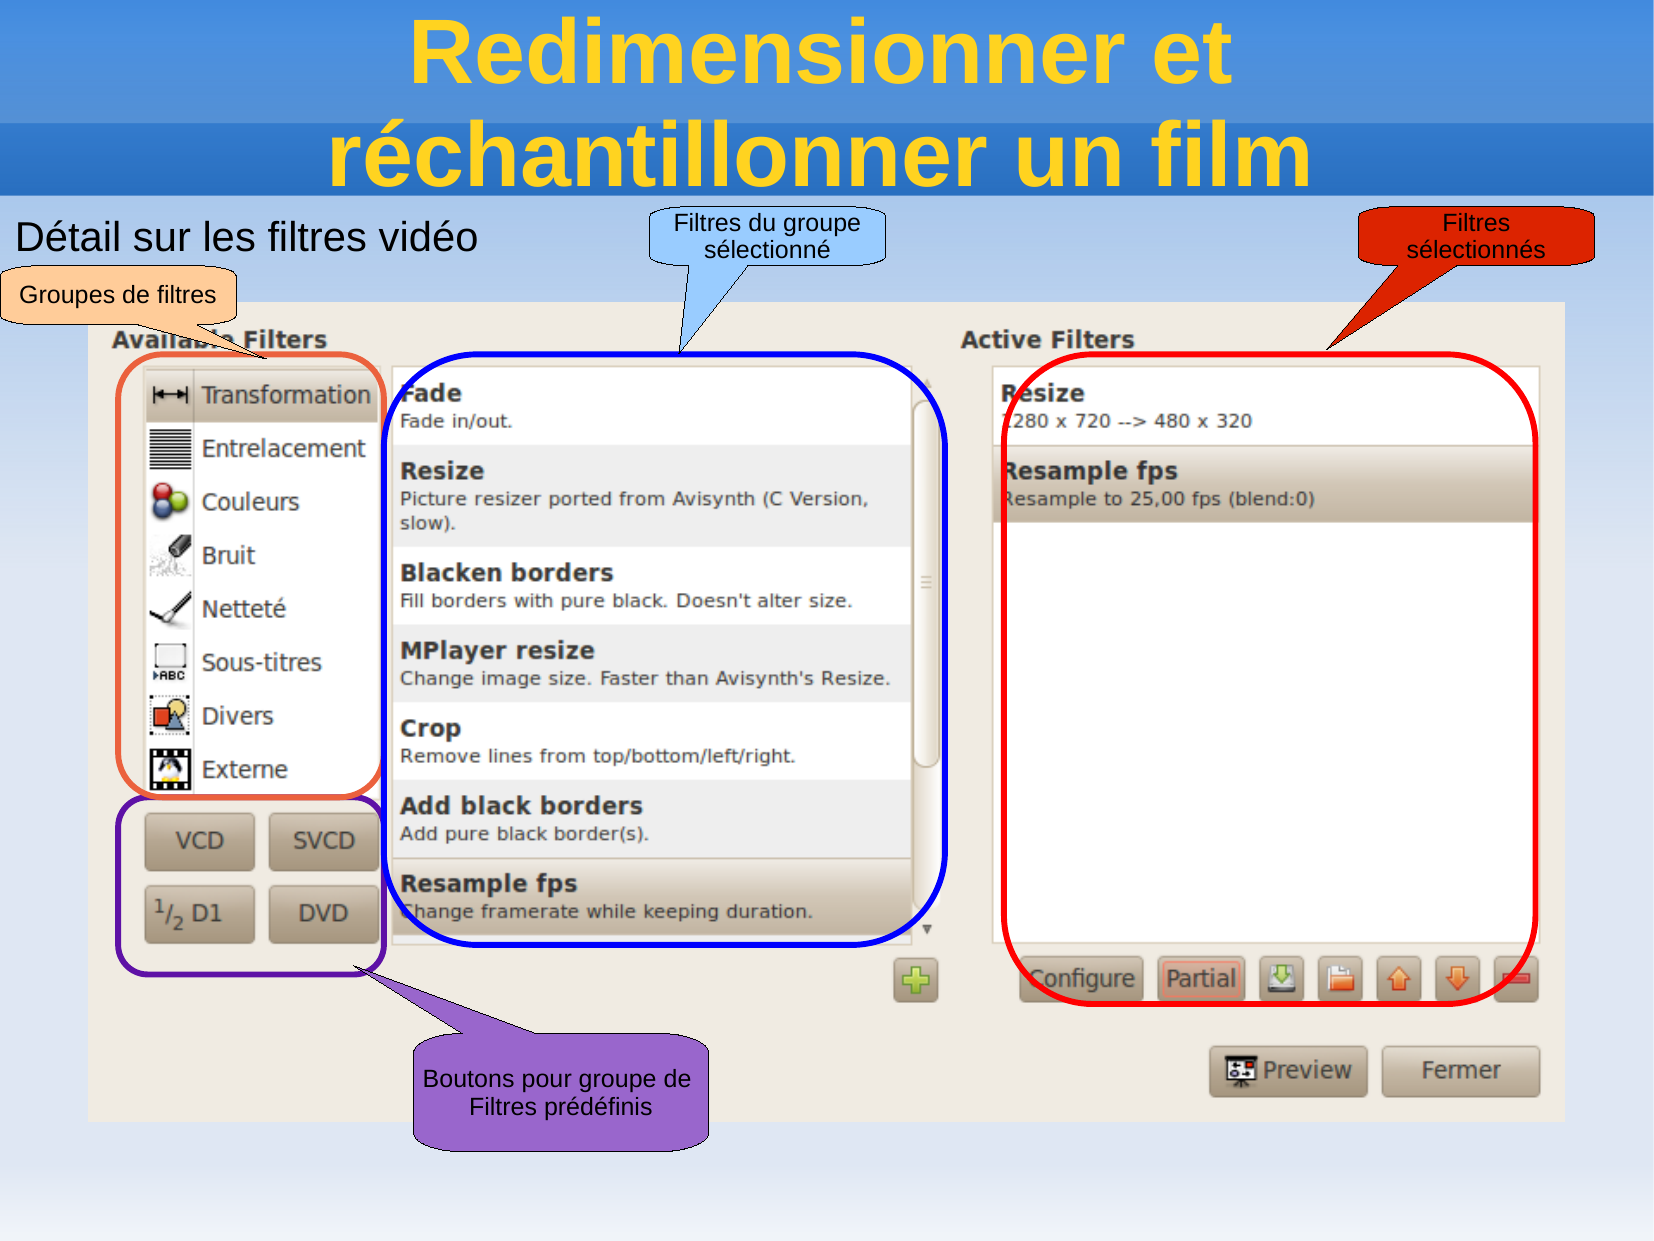

# Redimensionner et réchantillonner un film
Détail sur les filtres vidéo
Filtres du groupe
sélectionné
Filtres
sélectionnés
Groupes de filtres
Boutons pour groupe de
Filtres prédéfinis